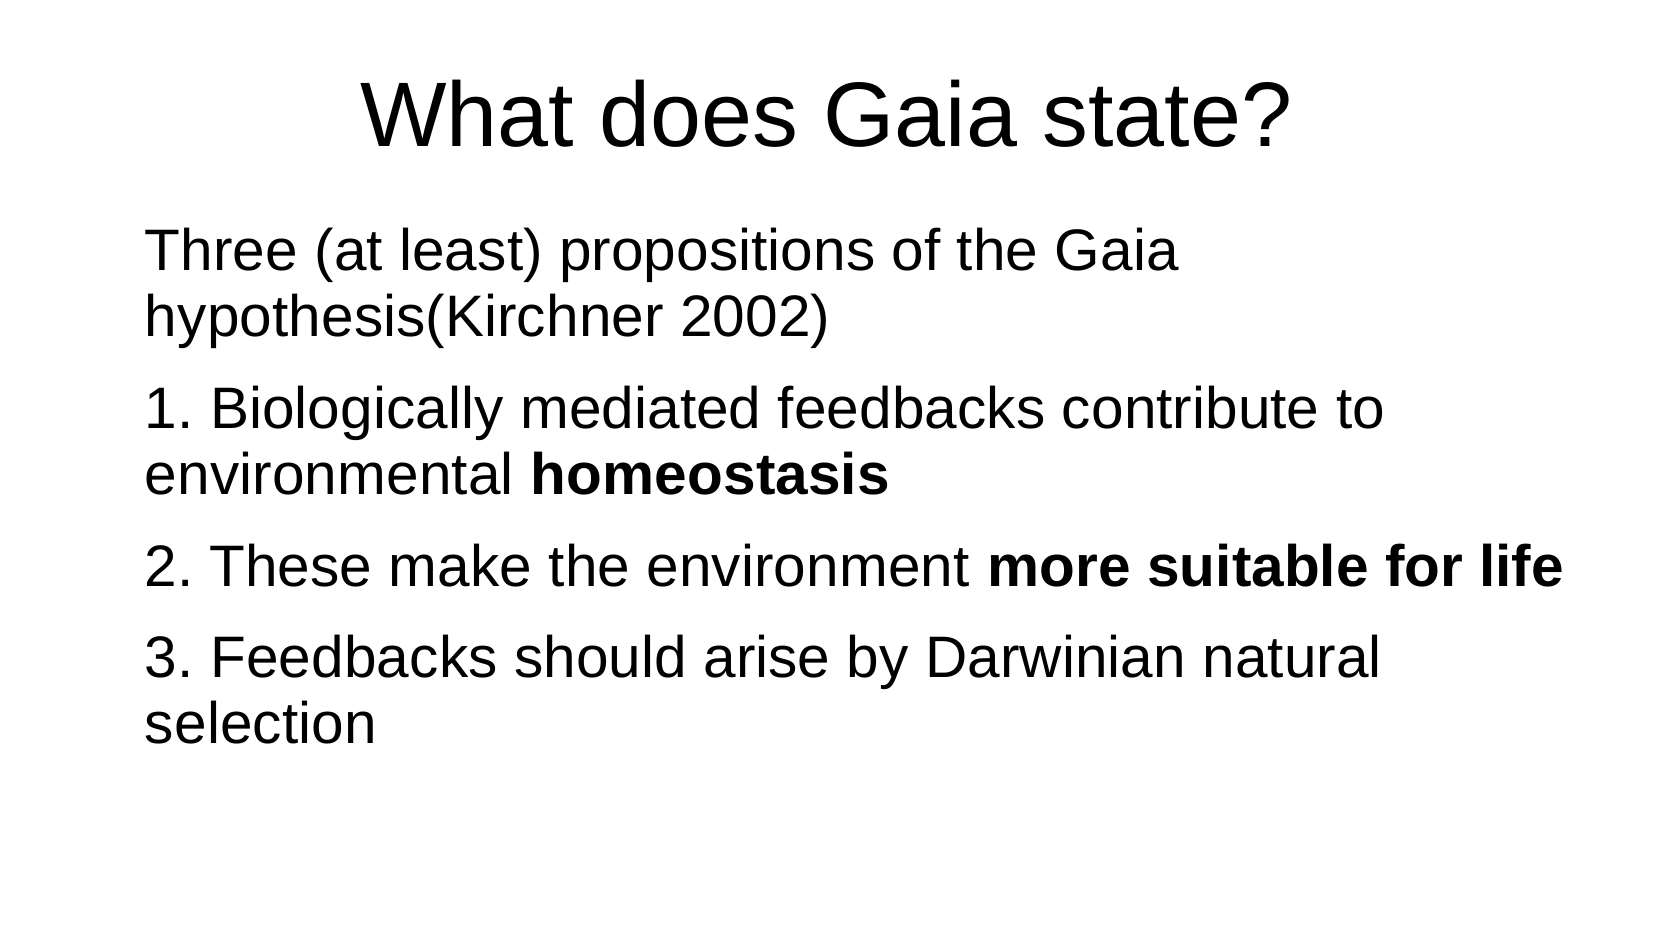

# What does Gaia state?
Three (at least) propositions of the Gaia hypothesis(Kirchner 2002)
1. Biologically mediated feedbacks contribute to environmental homeostasis
2. These make the environment more suitable for life
3. Feedbacks should arise by Darwinian natural selection